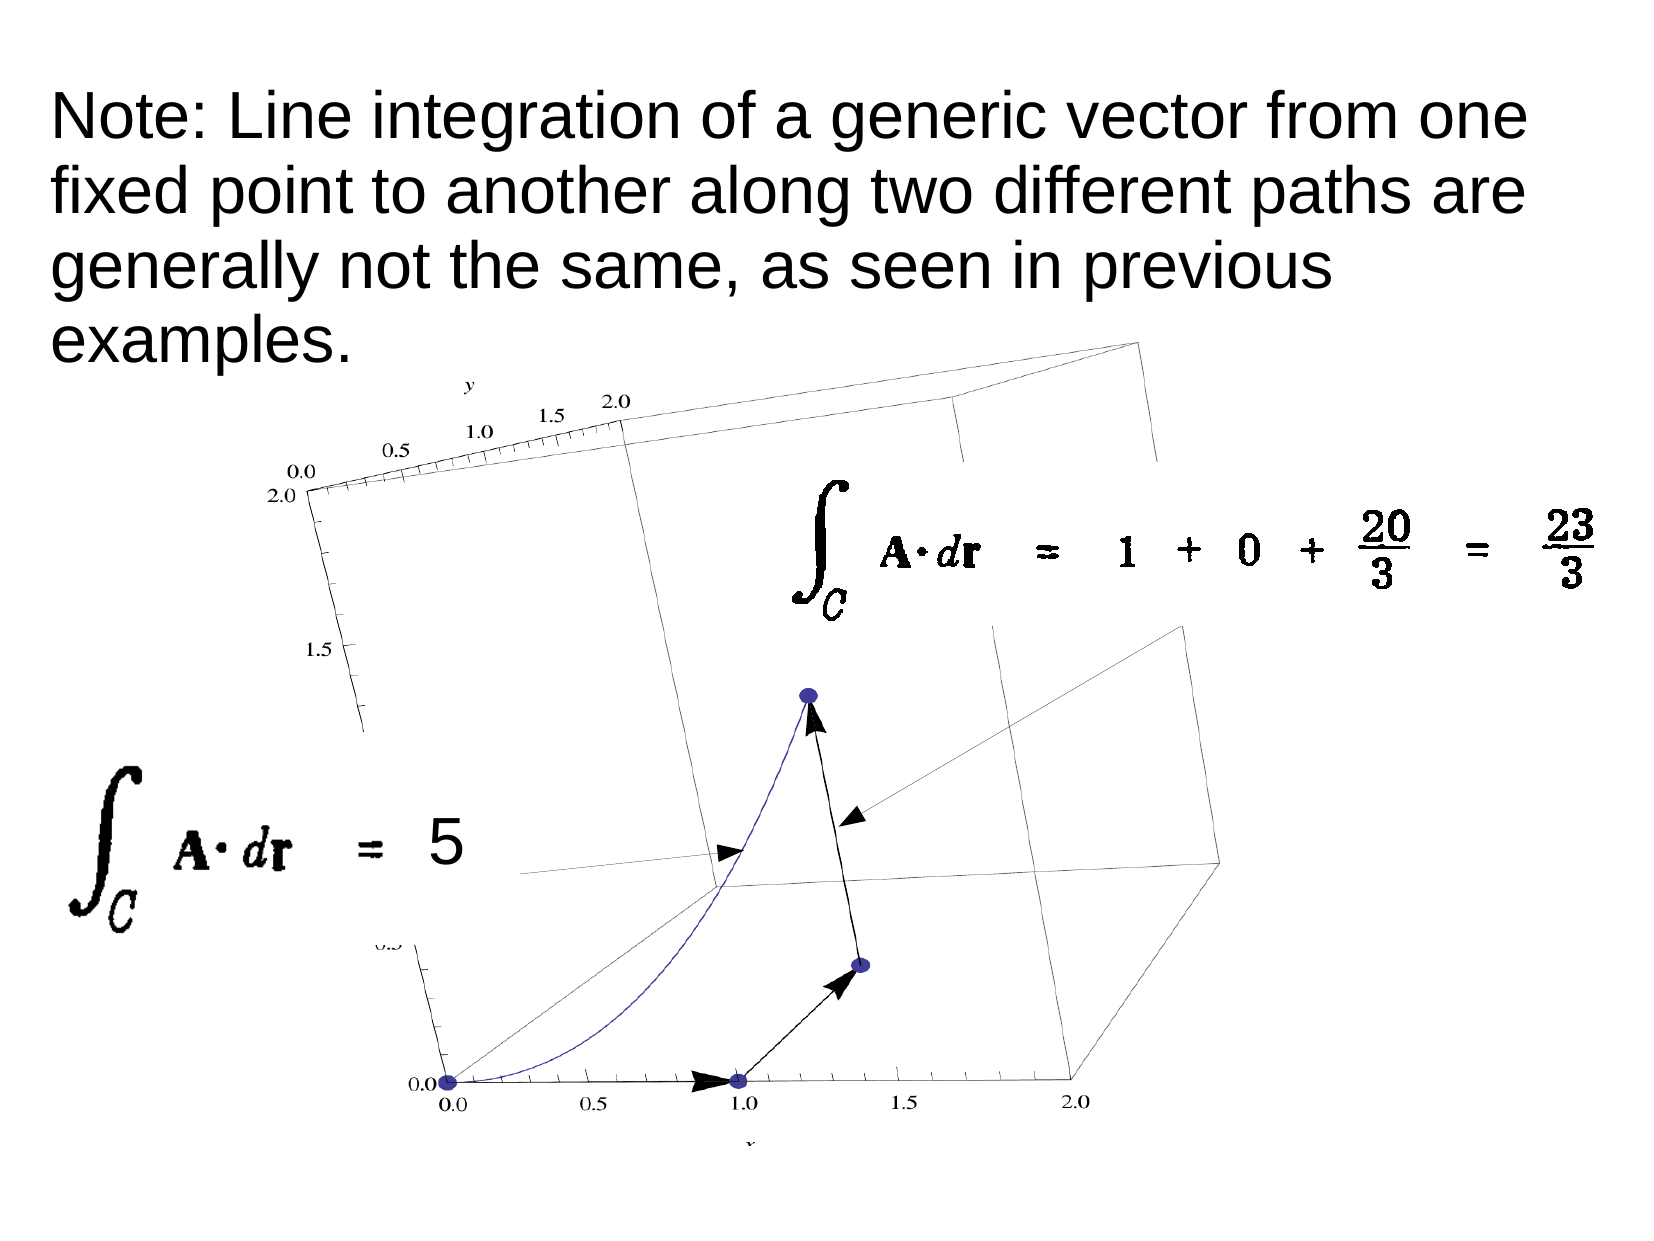

Note: Line integration of a generic vector from one fixed point to another along two different paths are generally not the same, as seen in previous examples.
5